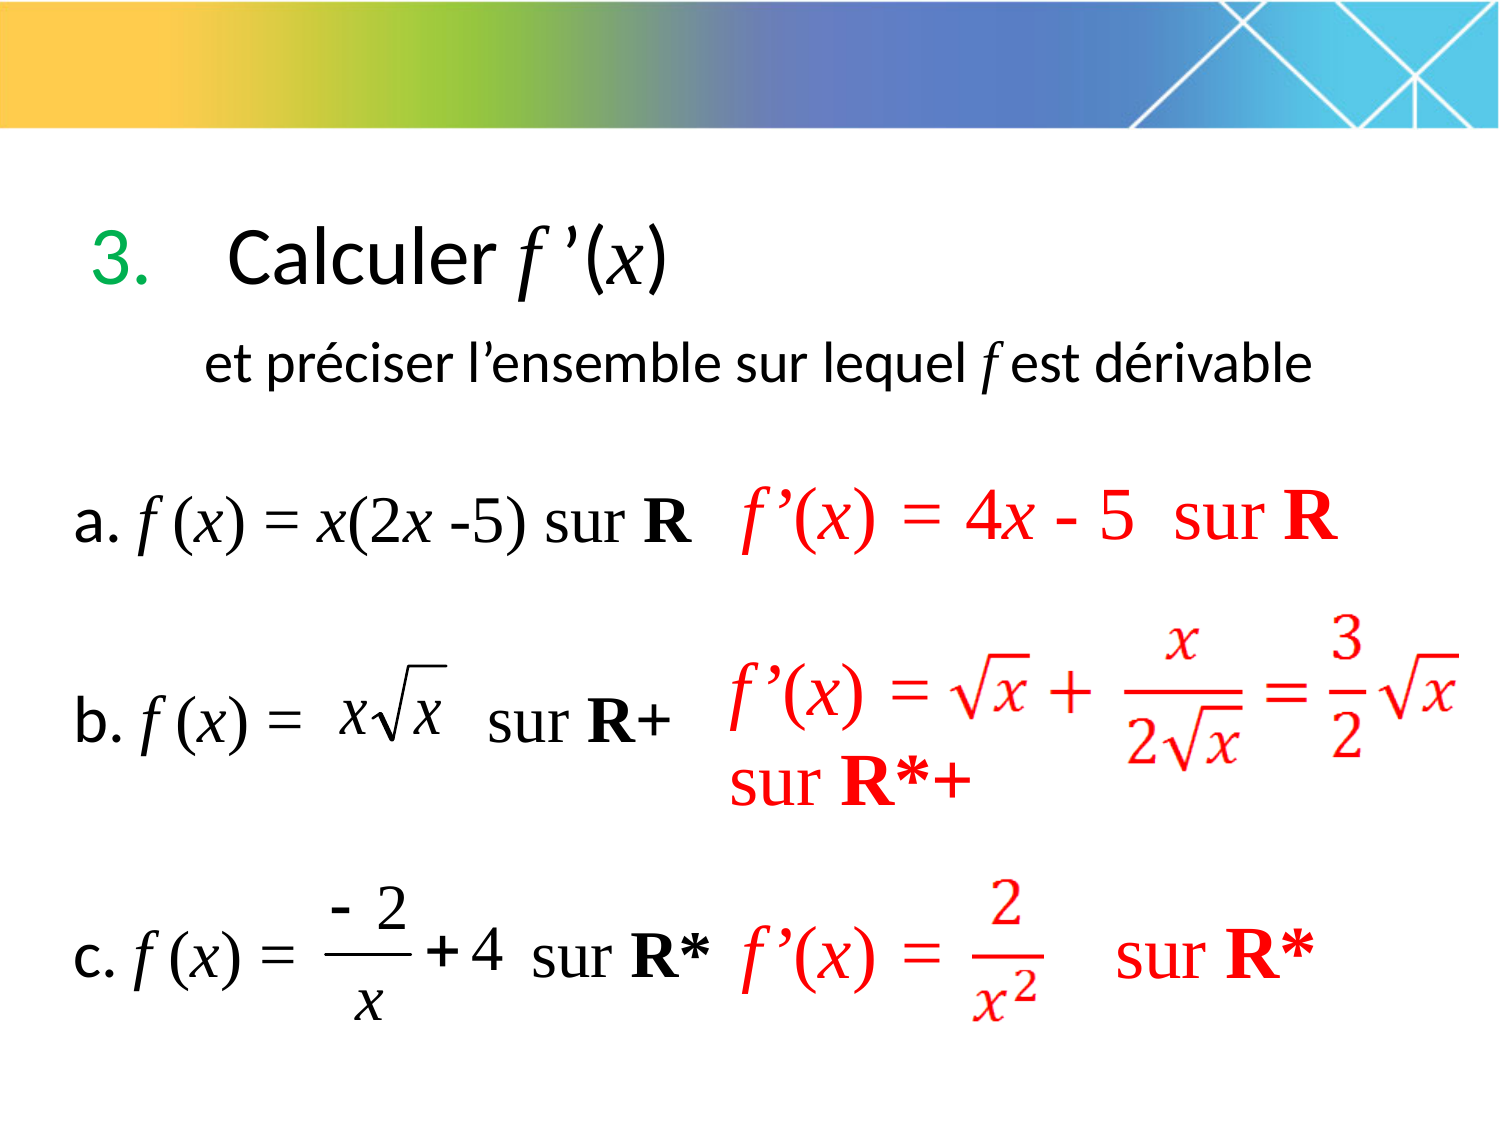

Calculer f ’(x)
et préciser l’ensemble sur lequel f est dérivable
f’(x) = 4x - 5 sur R
a. f (x) = x(2x -5) sur R
b. f (x) = sur R+
c. f (x) = sur R*
f’(x) =
sur R*+
f’(x) = sur R*